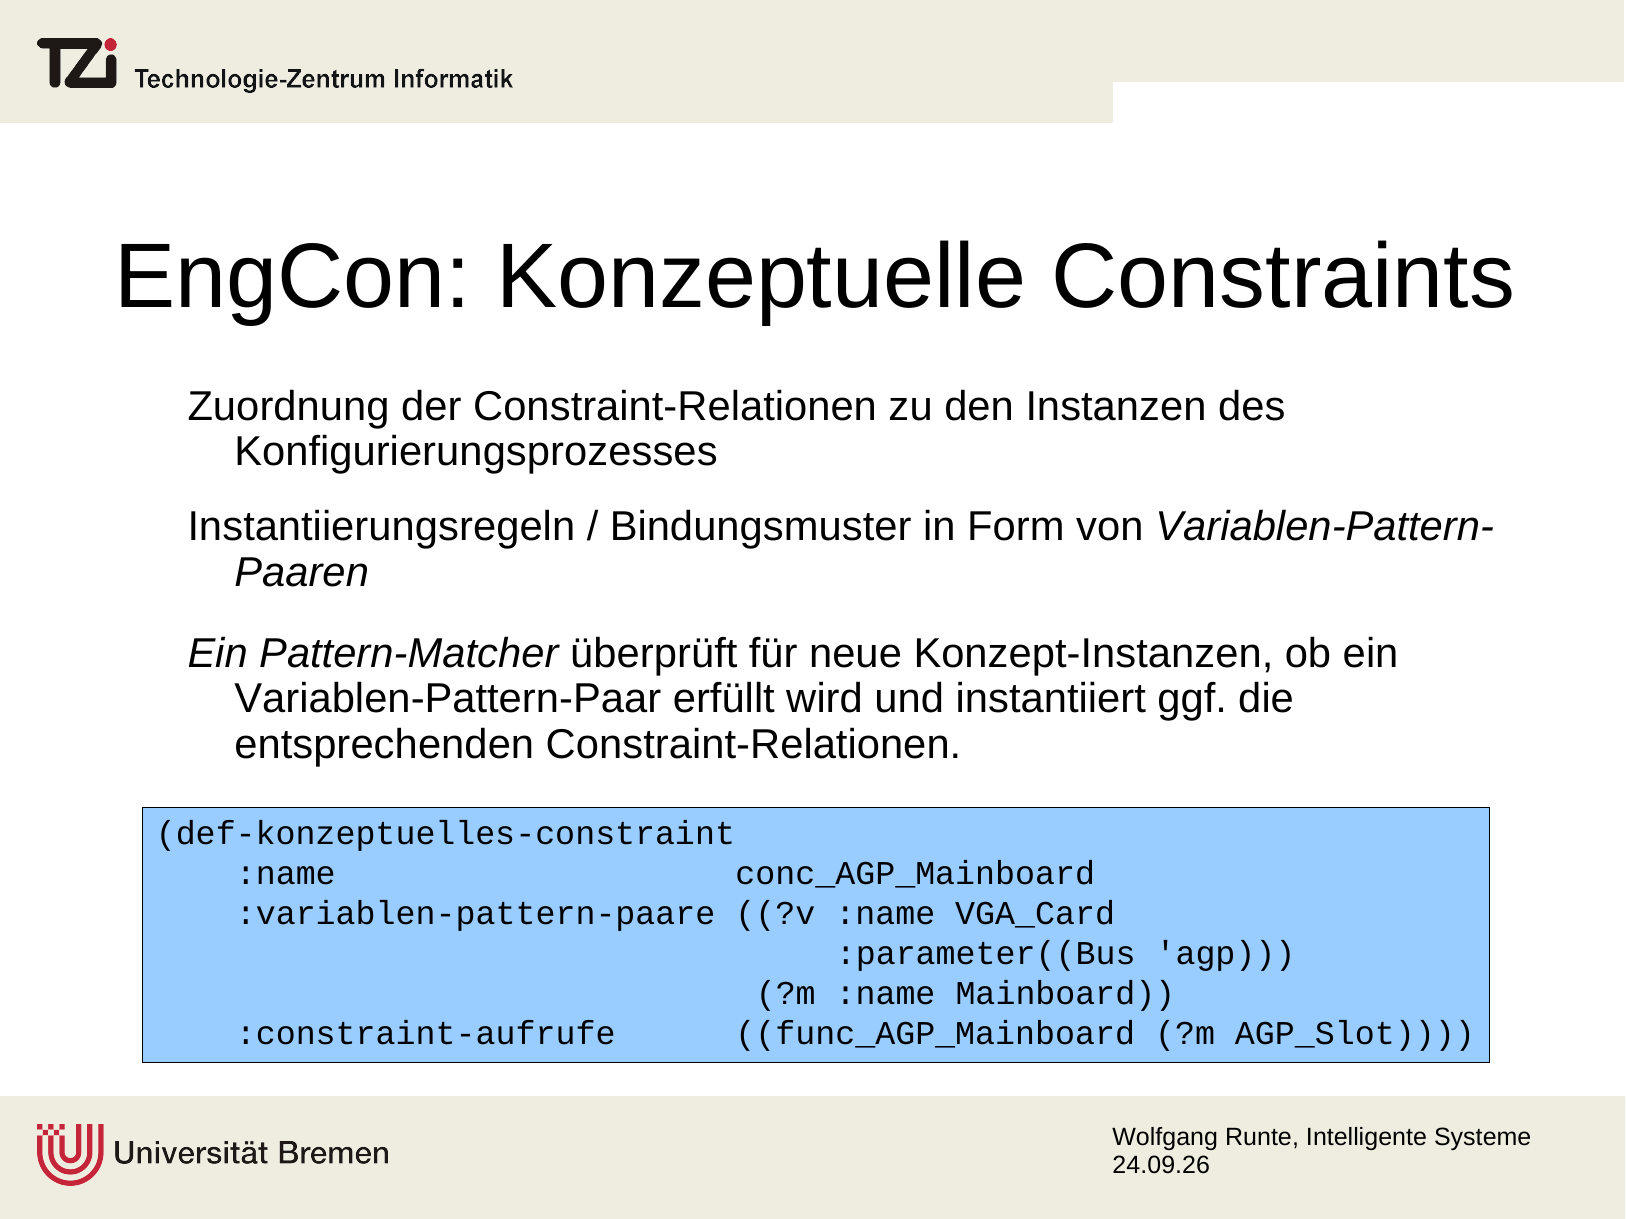

# EngCon: Konzeptuelle Constraints
Zuordnung der Constraint-Relationen zu den Instanzen des Konfigurierungsprozesses
Instantiierungsregeln / Bindungsmuster in Form von Variablen-Pattern-Paaren
Ein Pattern-Matcher überprüft für neue Konzept-Instanzen, ob ein Variablen-Pattern-Paar erfüllt wird und instantiiert ggf. die entsprechenden Constraint-Relationen.
(def-konzeptuelles-constraint
 :name conc_AGP_Mainboard
 :variablen-pattern-paare ((?v :name VGA_Card
 :parameter((Bus 'agp)))
 (?m :name Mainboard))
 :constraint-aufrufe ((func_AGP_Mainboard (?m AGP_Slot))))